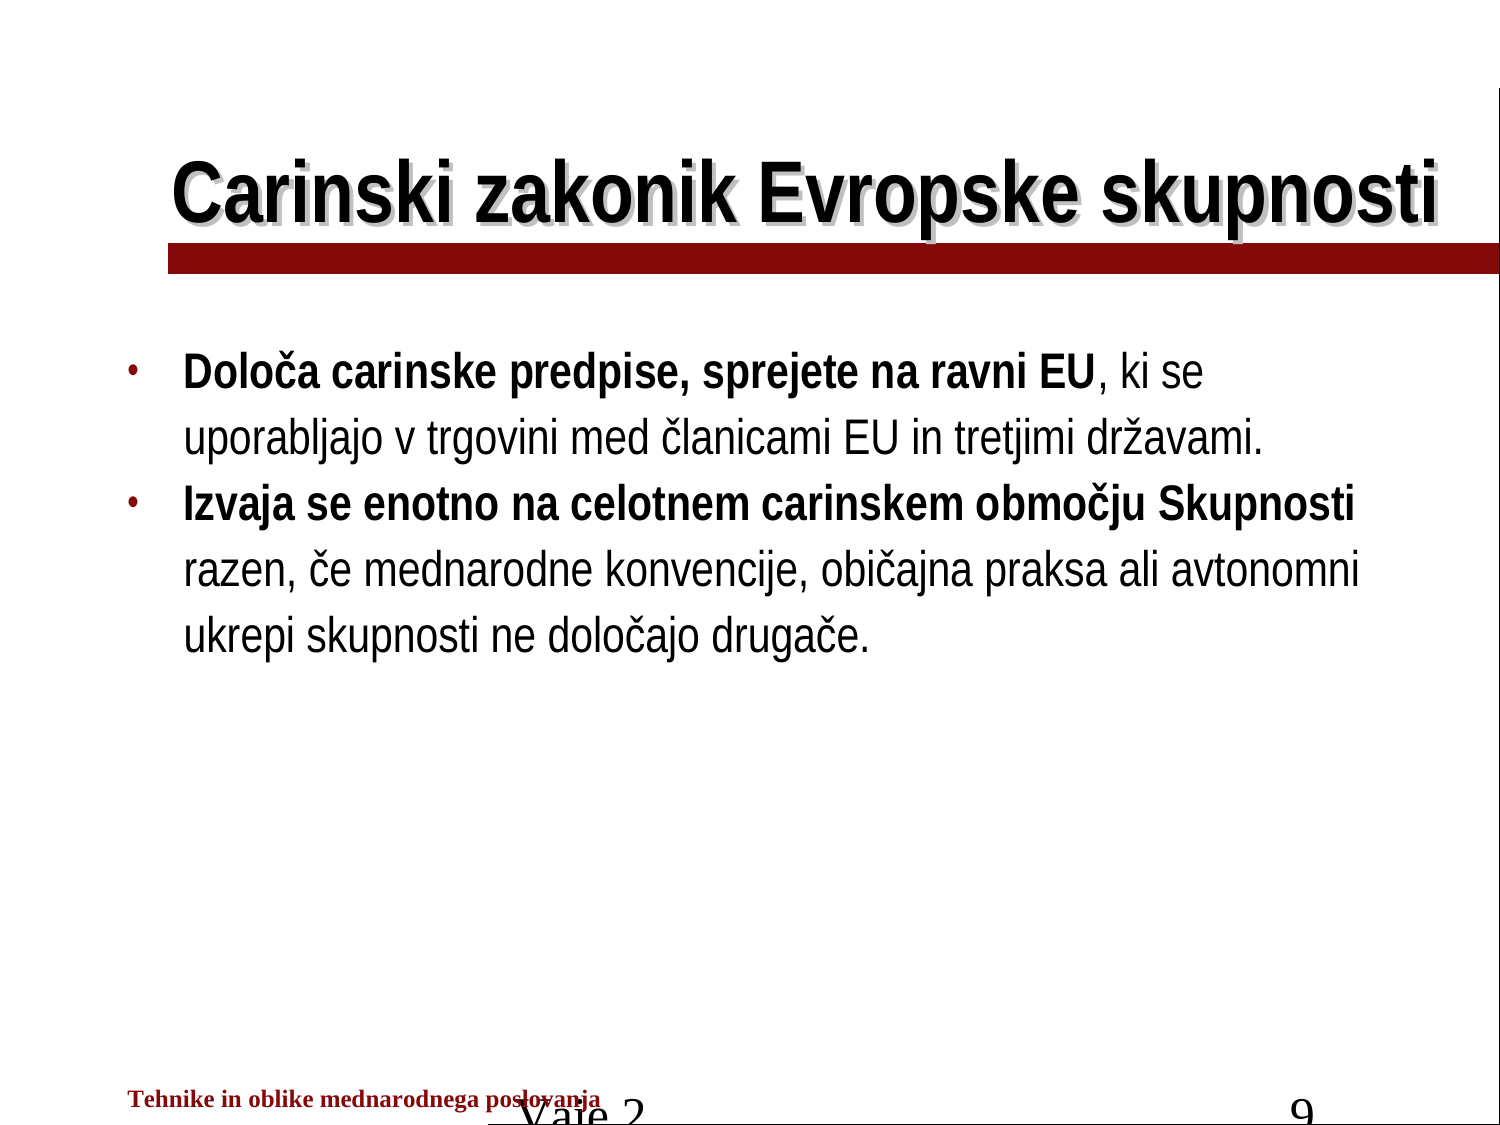

# Carinski zakonik Evropske skupnosti
Določa carinske predpise, sprejete na ravni EU, ki se uporabljajo v trgovini med članicami EU in tretjimi državami.
Izvaja se enotno na celotnem carinskem območju Skupnosti razen, če mednarodne konvencije, običajna praksa ali avtonomni ukrepi skupnosti ne določajo drugače.
Vaje 1
9